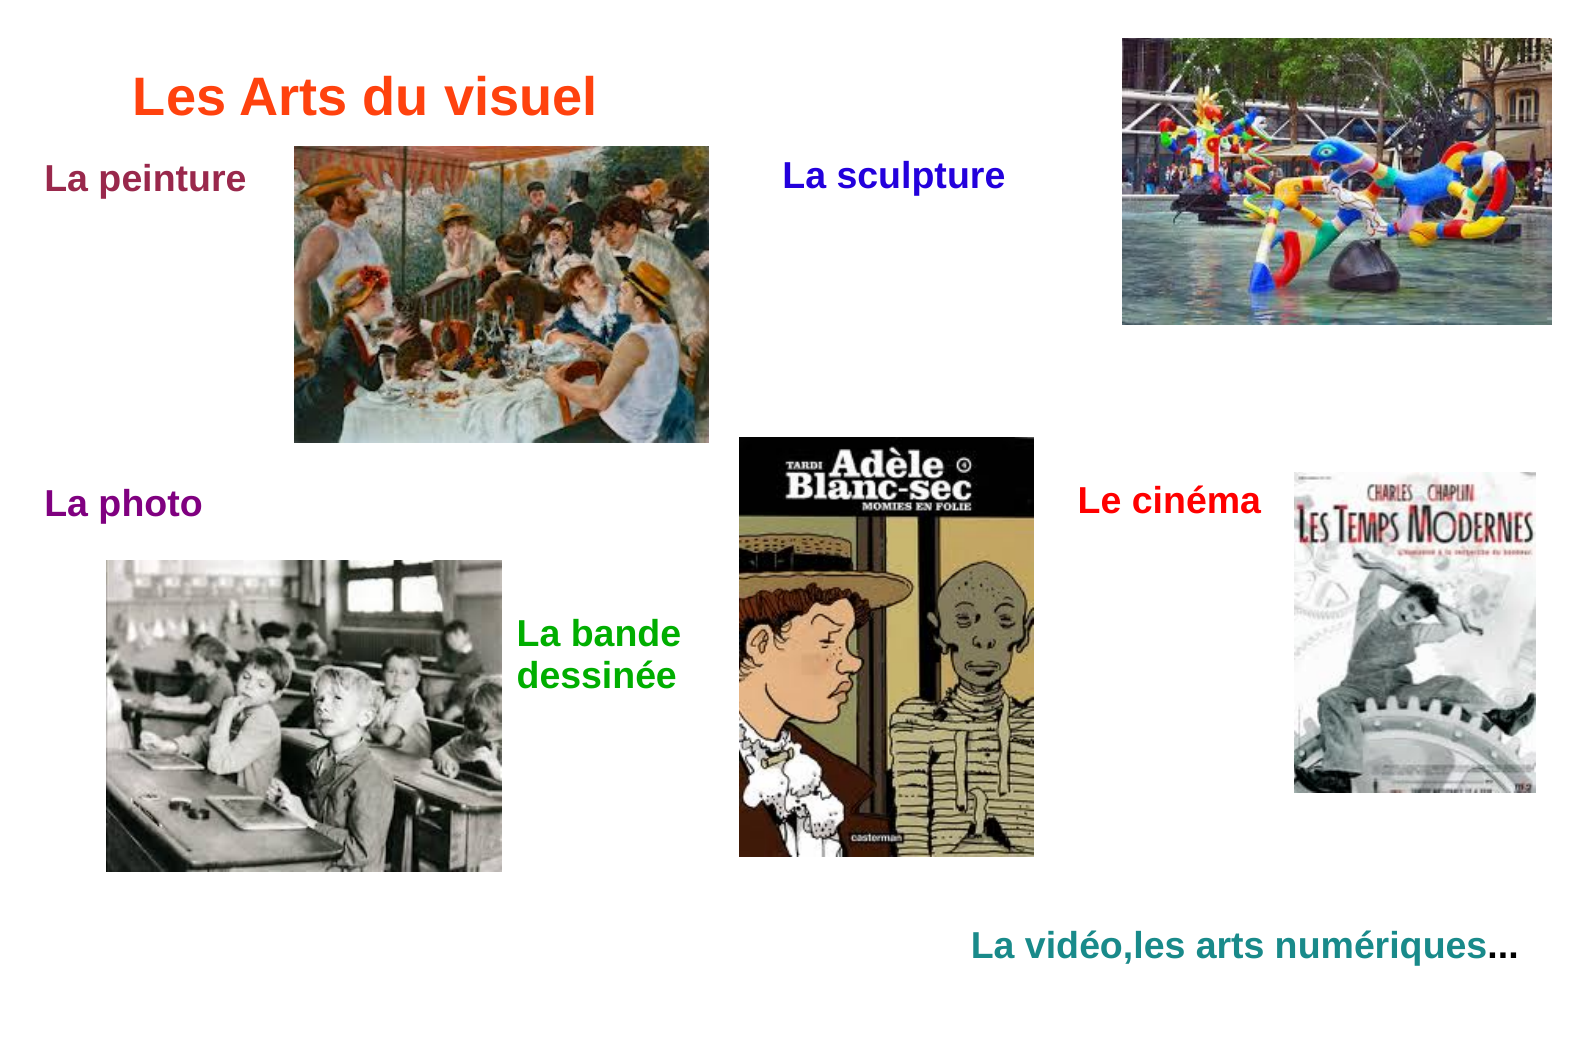

Les Arts du visuel
La sculpture
La peinture
Le cinéma
La photo
La bande dessinée
La vidéo,les arts numériques...